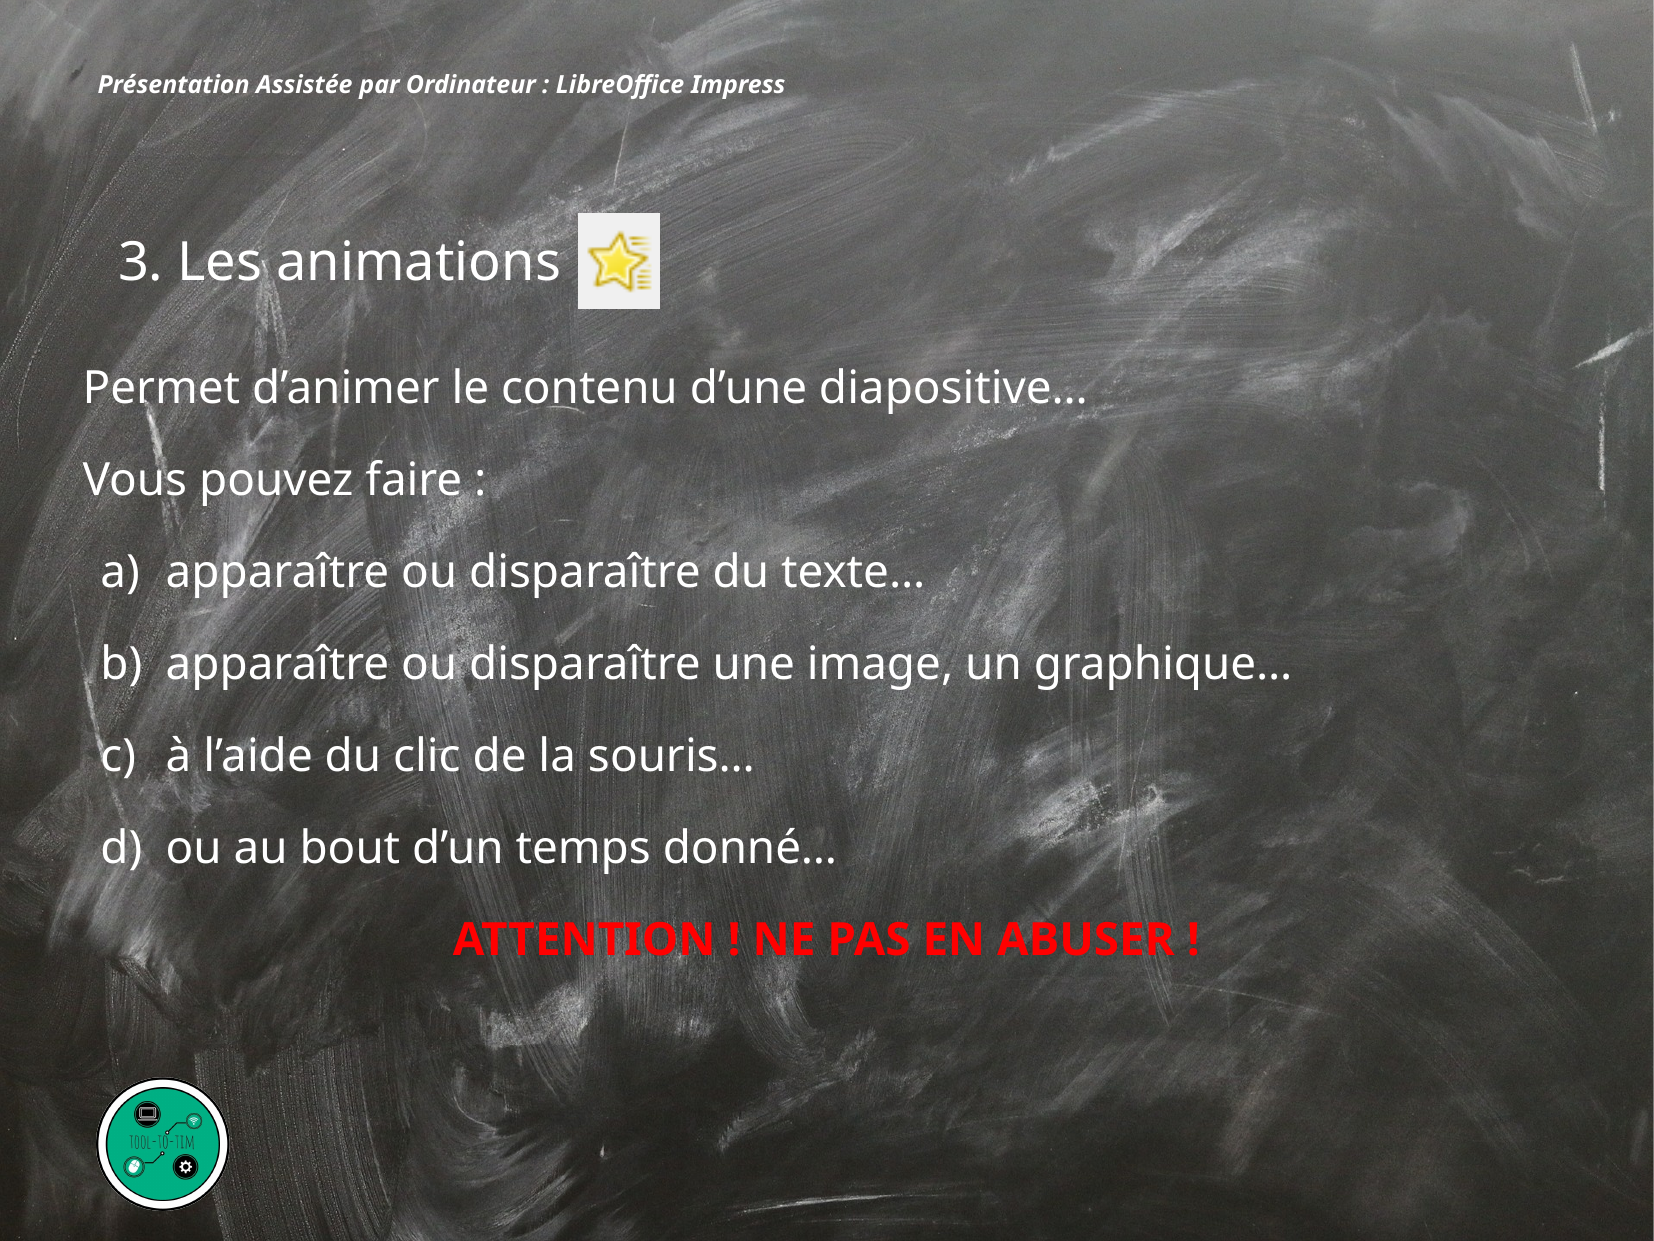

# 3. Les animations
Permet d’animer le contenu d’une diapositive…
Vous pouvez faire :
 apparaître ou disparaître du texte…
 apparaître ou disparaître une image, un graphique…
 à l’aide du clic de la souris…
 ou au bout d’un temps donné…
ATTENTION ! NE PAS EN ABUSER !